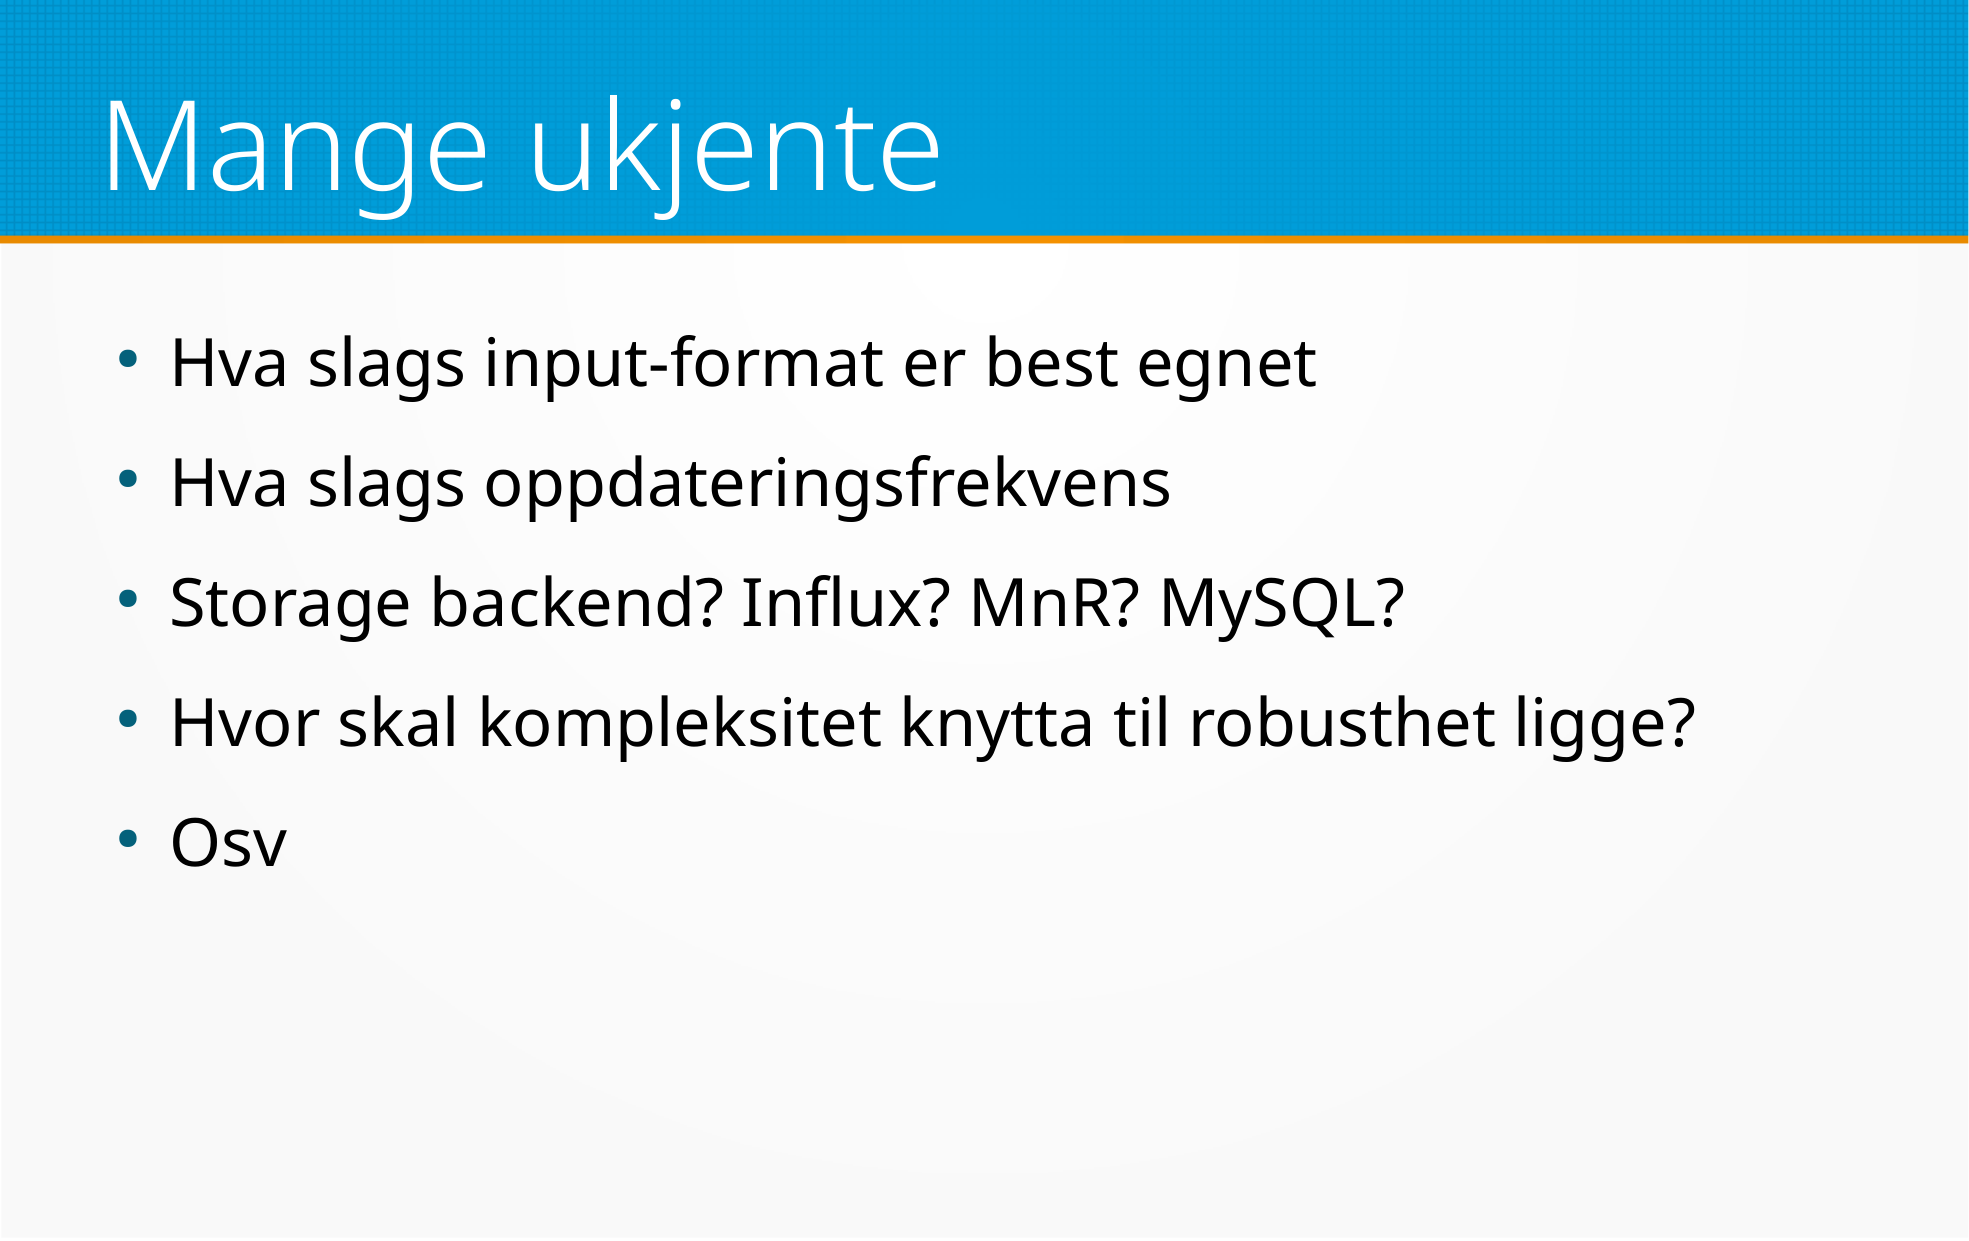

# Mange ukjente
Hva slags input-format er best egnet
Hva slags oppdateringsfrekvens
Storage backend? Influx? MnR? MySQL?
Hvor skal kompleksitet knytta til robusthet ligge?
Osv